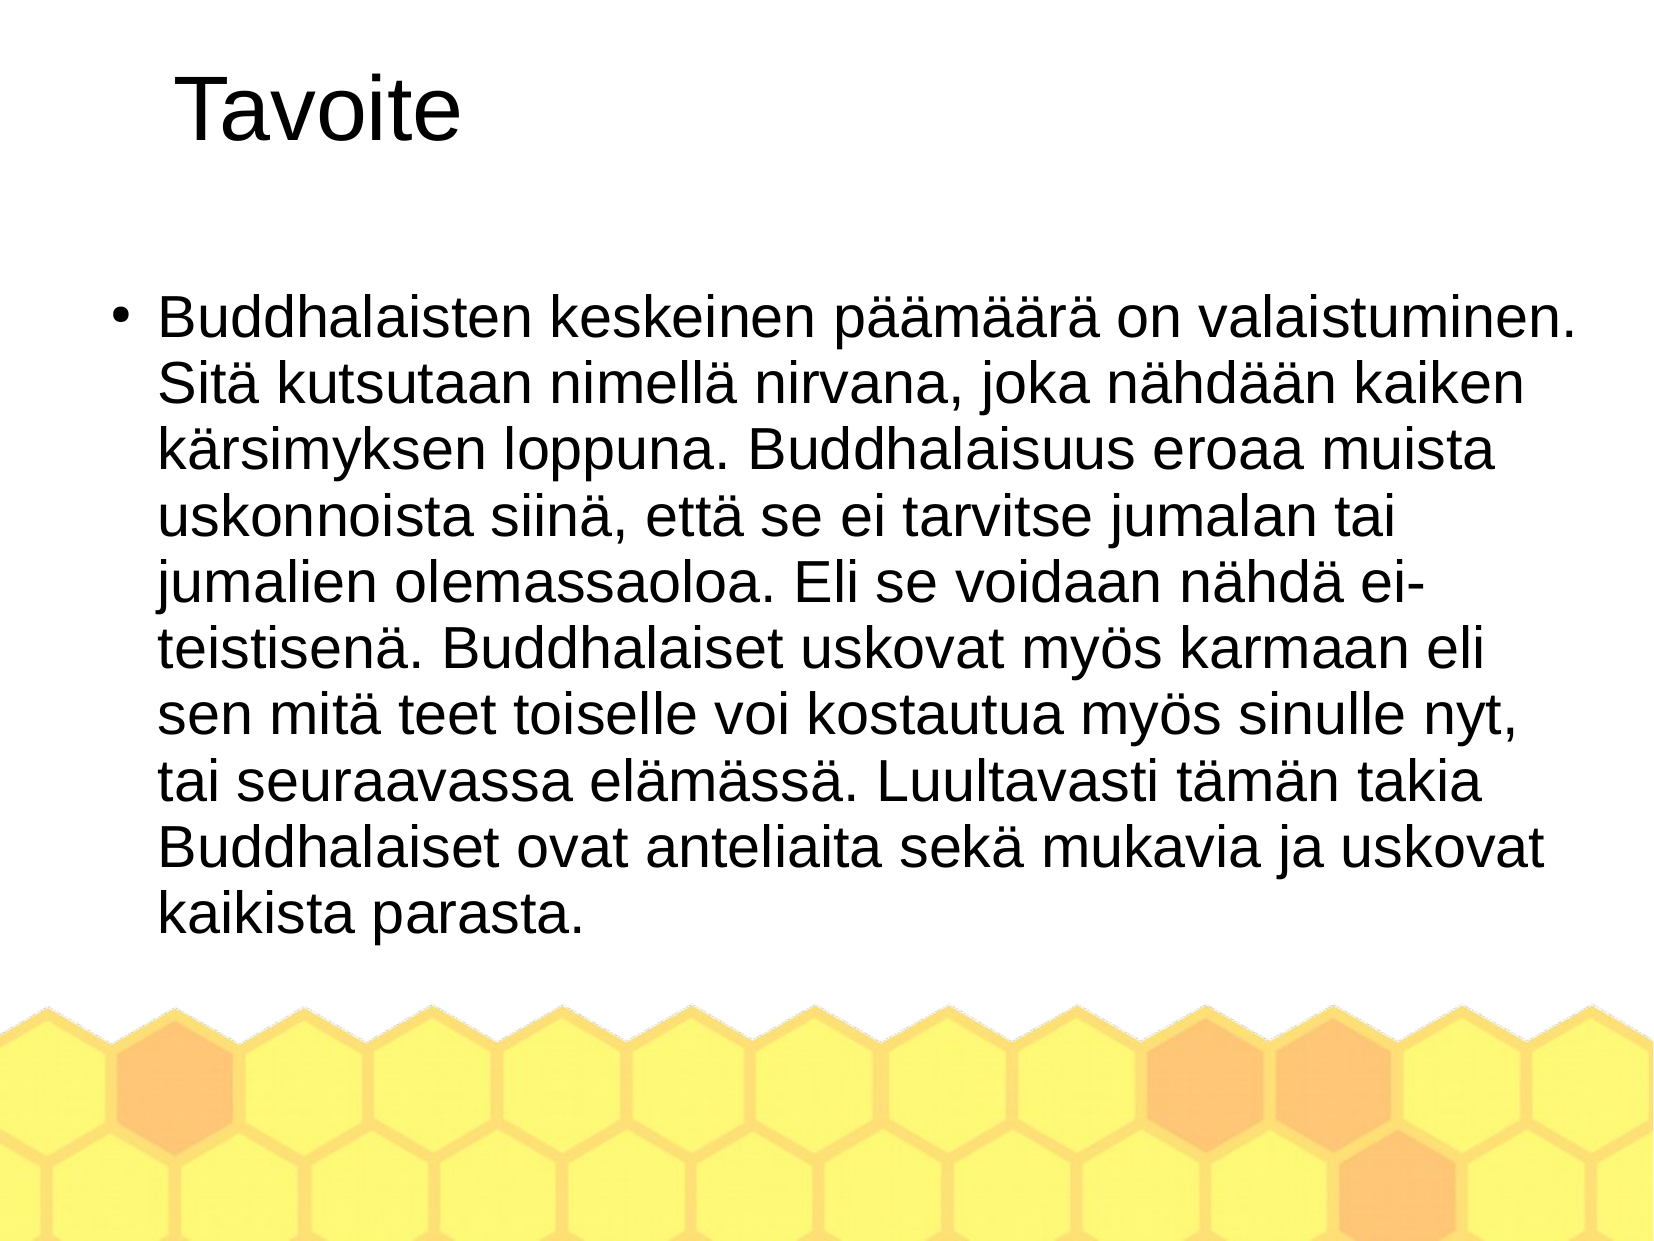

# Tavoite
Buddhalaisten keskeinen päämäärä on valaistuminen. Sitä kutsutaan nimellä nirvana, joka nähdään kaiken kärsimyksen loppuna. Buddhalaisuus eroaa muista uskonnoista siinä, että se ei tarvitse jumalan tai jumalien olemassaoloa. Eli se voidaan nähdä ei-teistisenä. Buddhalaiset uskovat myös karmaan eli sen mitä teet toiselle voi kostautua myös sinulle nyt, tai seuraavassa elämässä. Luultavasti tämän takia Buddhalaiset ovat anteliaita sekä mukavia ja uskovat kaikista parasta.